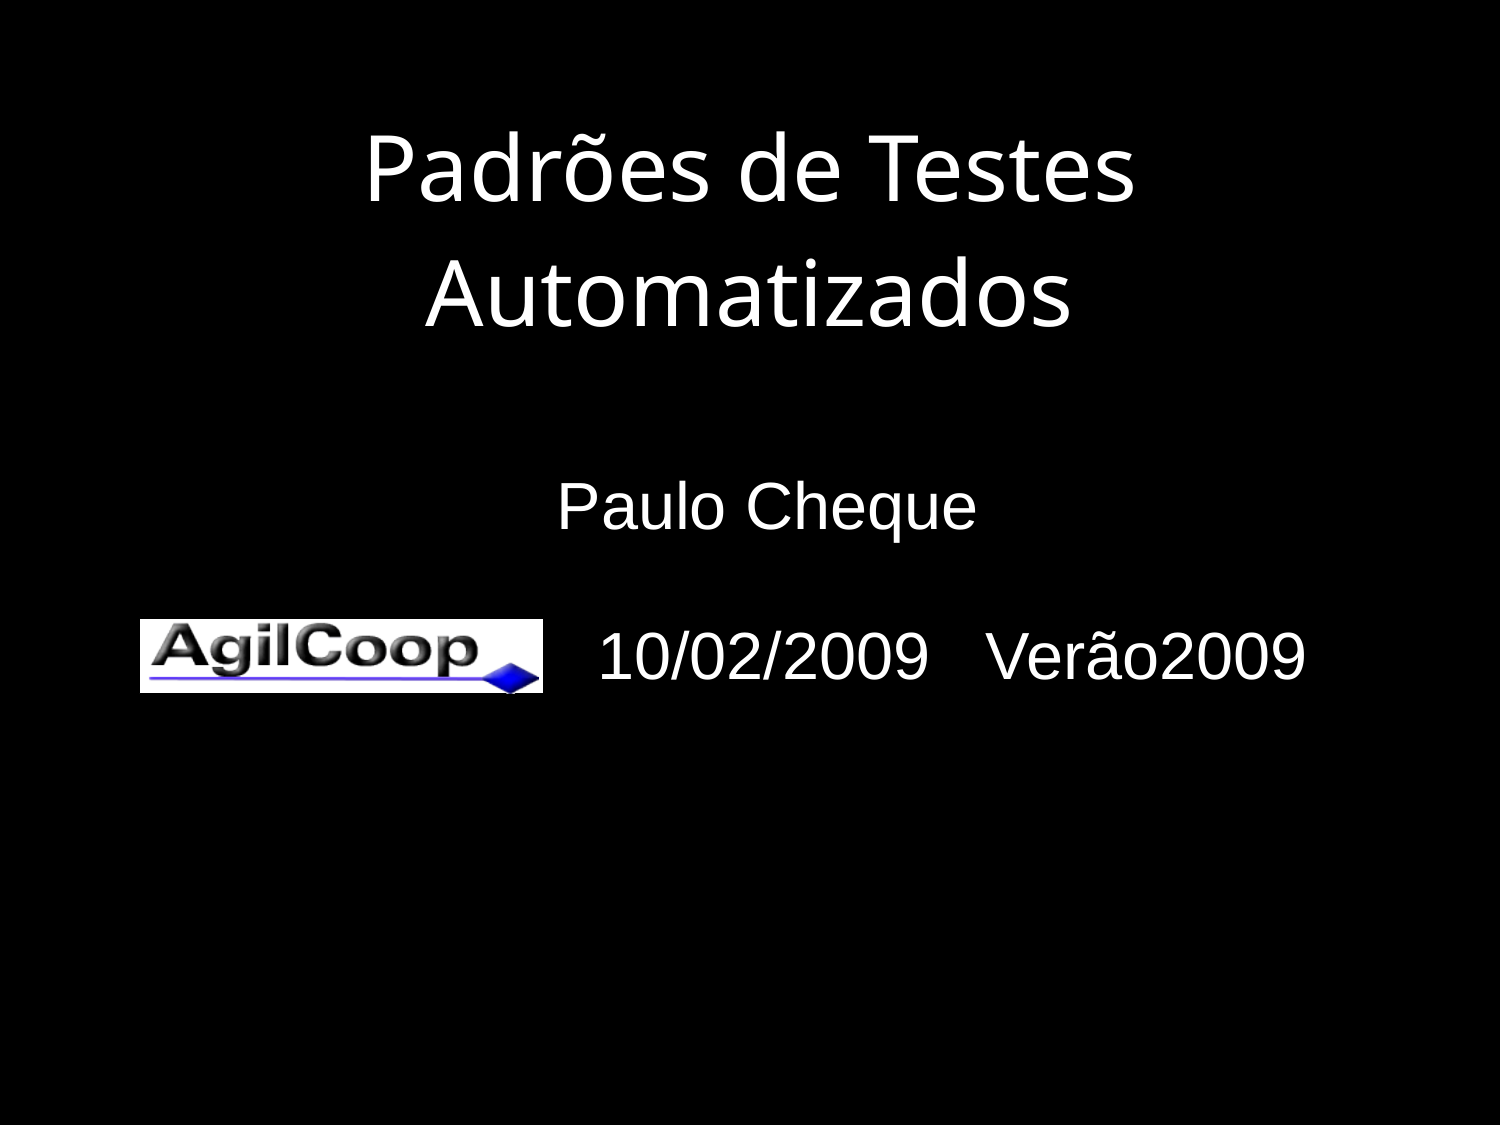

# Padrões de Testes Automatizados
Paulo Cheque
 10/02/2009 Verão2009